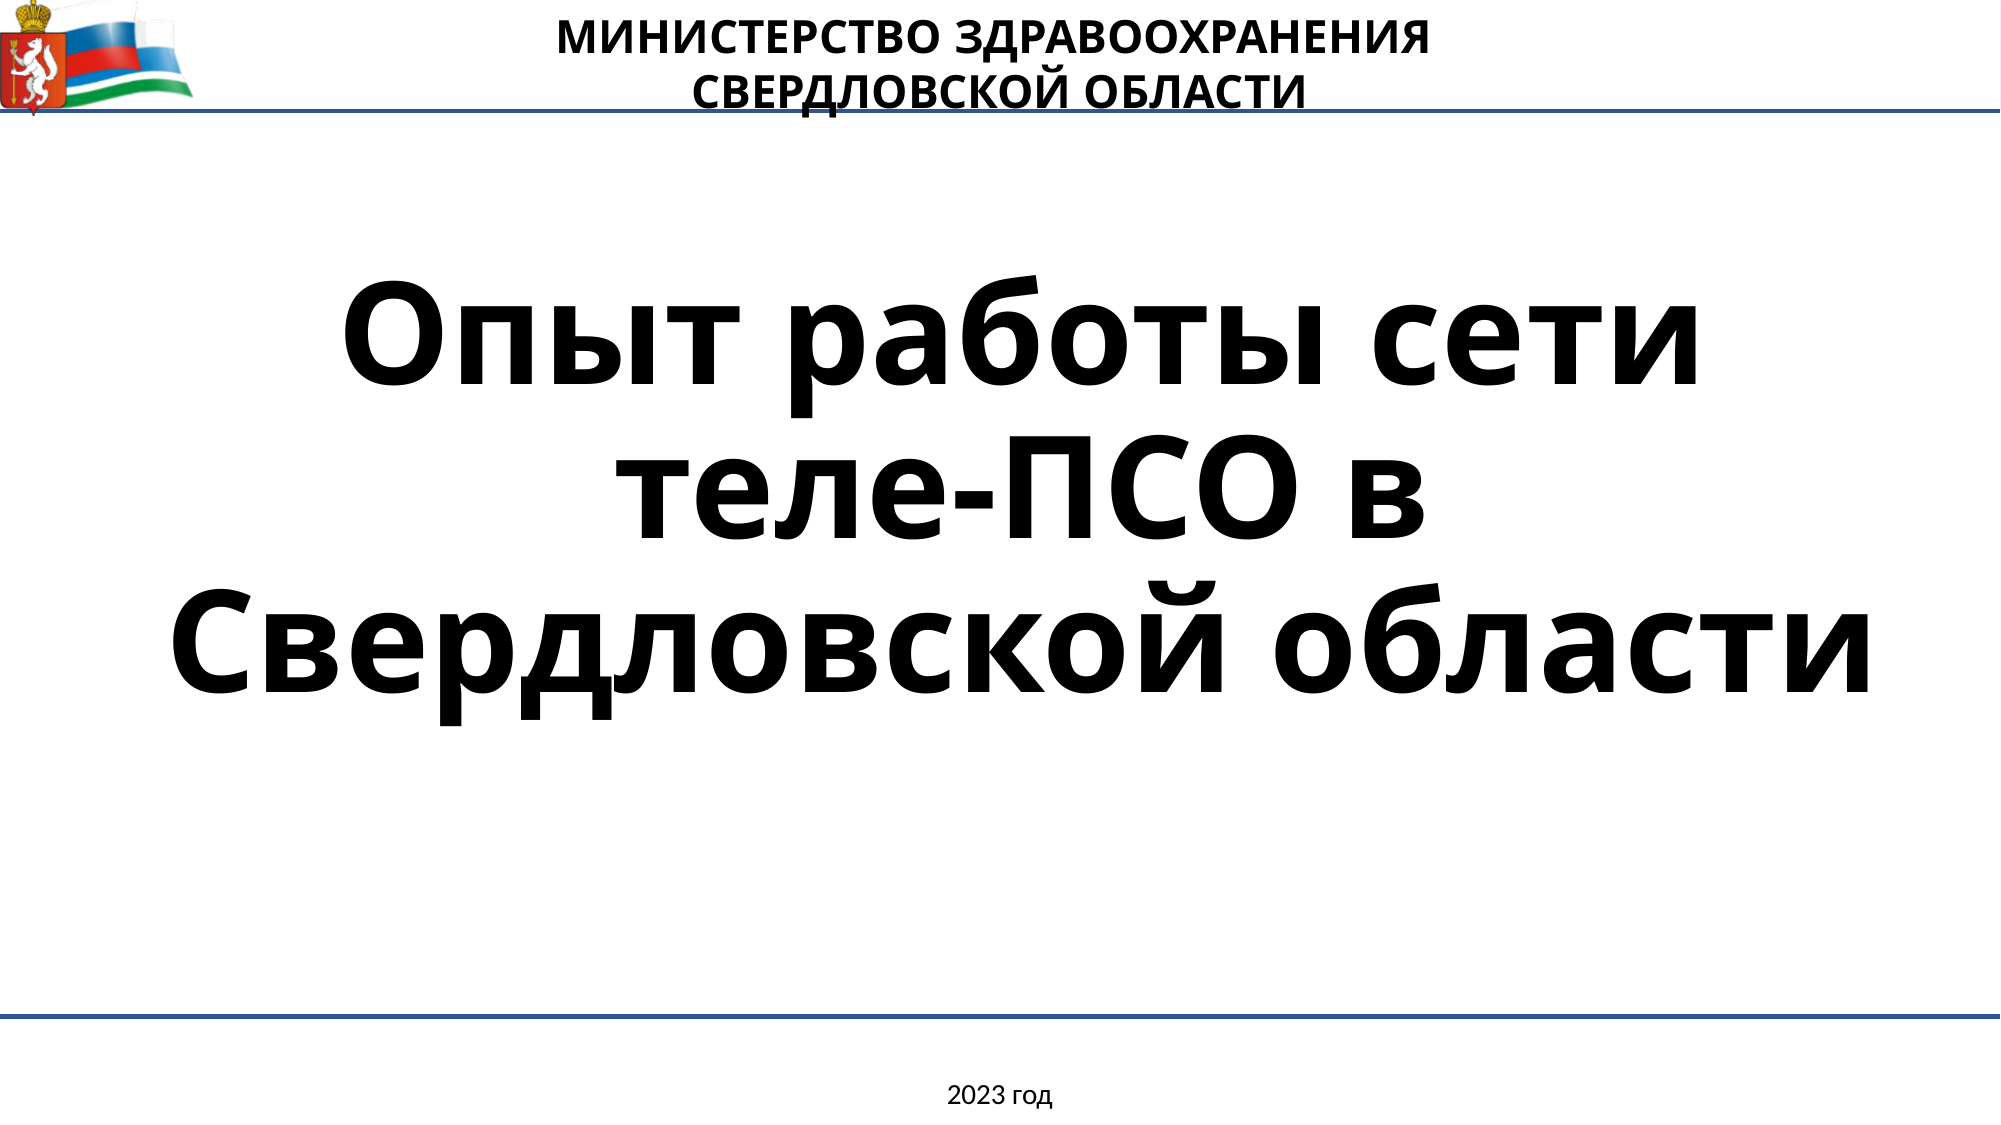

МИНИСТЕРСТВО ЗДРАВООХРАНЕНИЯ
СВЕРДЛОВСКОЙ ОБЛАСТИ
# Опыт работы сети теле-ПСО в Свердловской области
2023 год